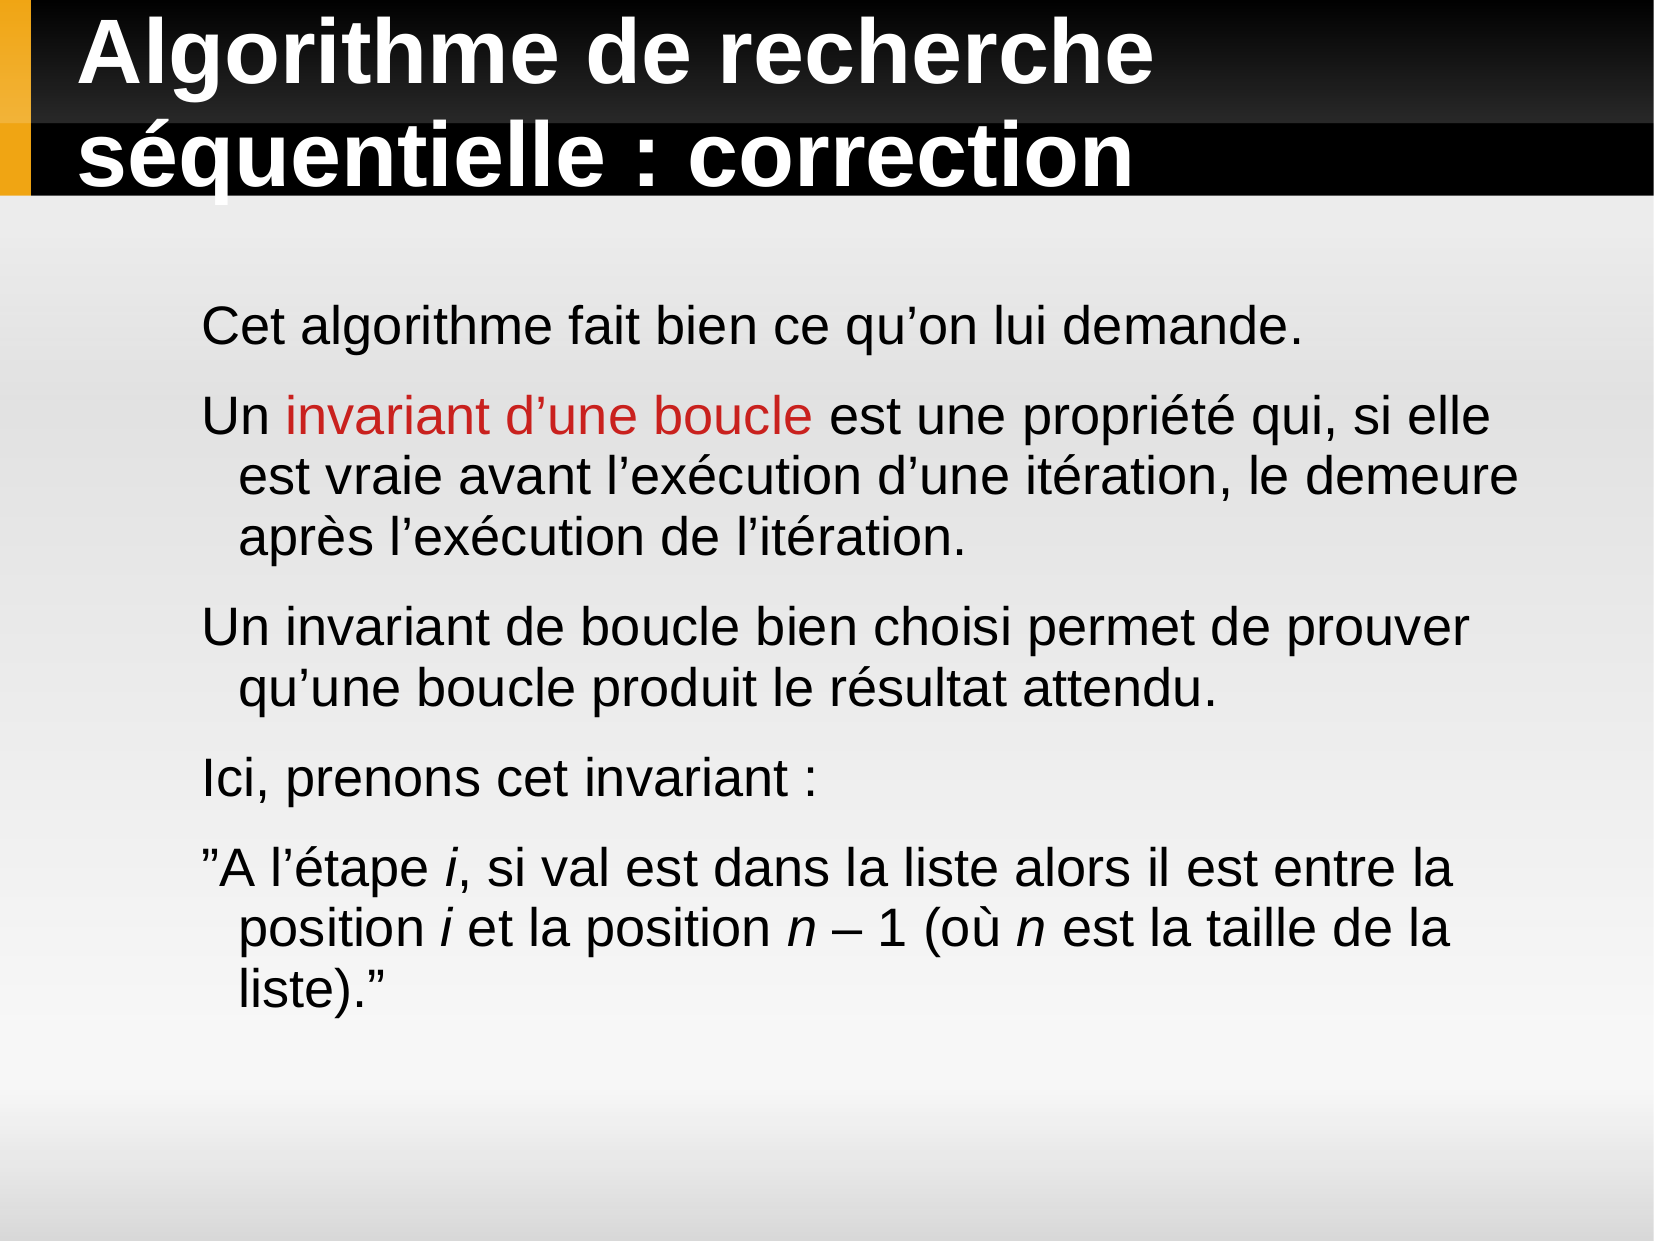

Algorithme de recherche séquentielle : correction
# Cet algorithme fait bien ce qu’on lui demande.
Un invariant d’une boucle est une propriété qui, si elle est vraie avant l’exécution d’une itération, le demeure après l’exécution de l’itération.
Un invariant de boucle bien choisi permet de prouver qu’une boucle produit le résultat attendu.
Ici, prenons cet invariant :
”A l’étape i, si val est dans la liste alors il est entre la position i et la position n – 1 (où n est la taille de la liste).”